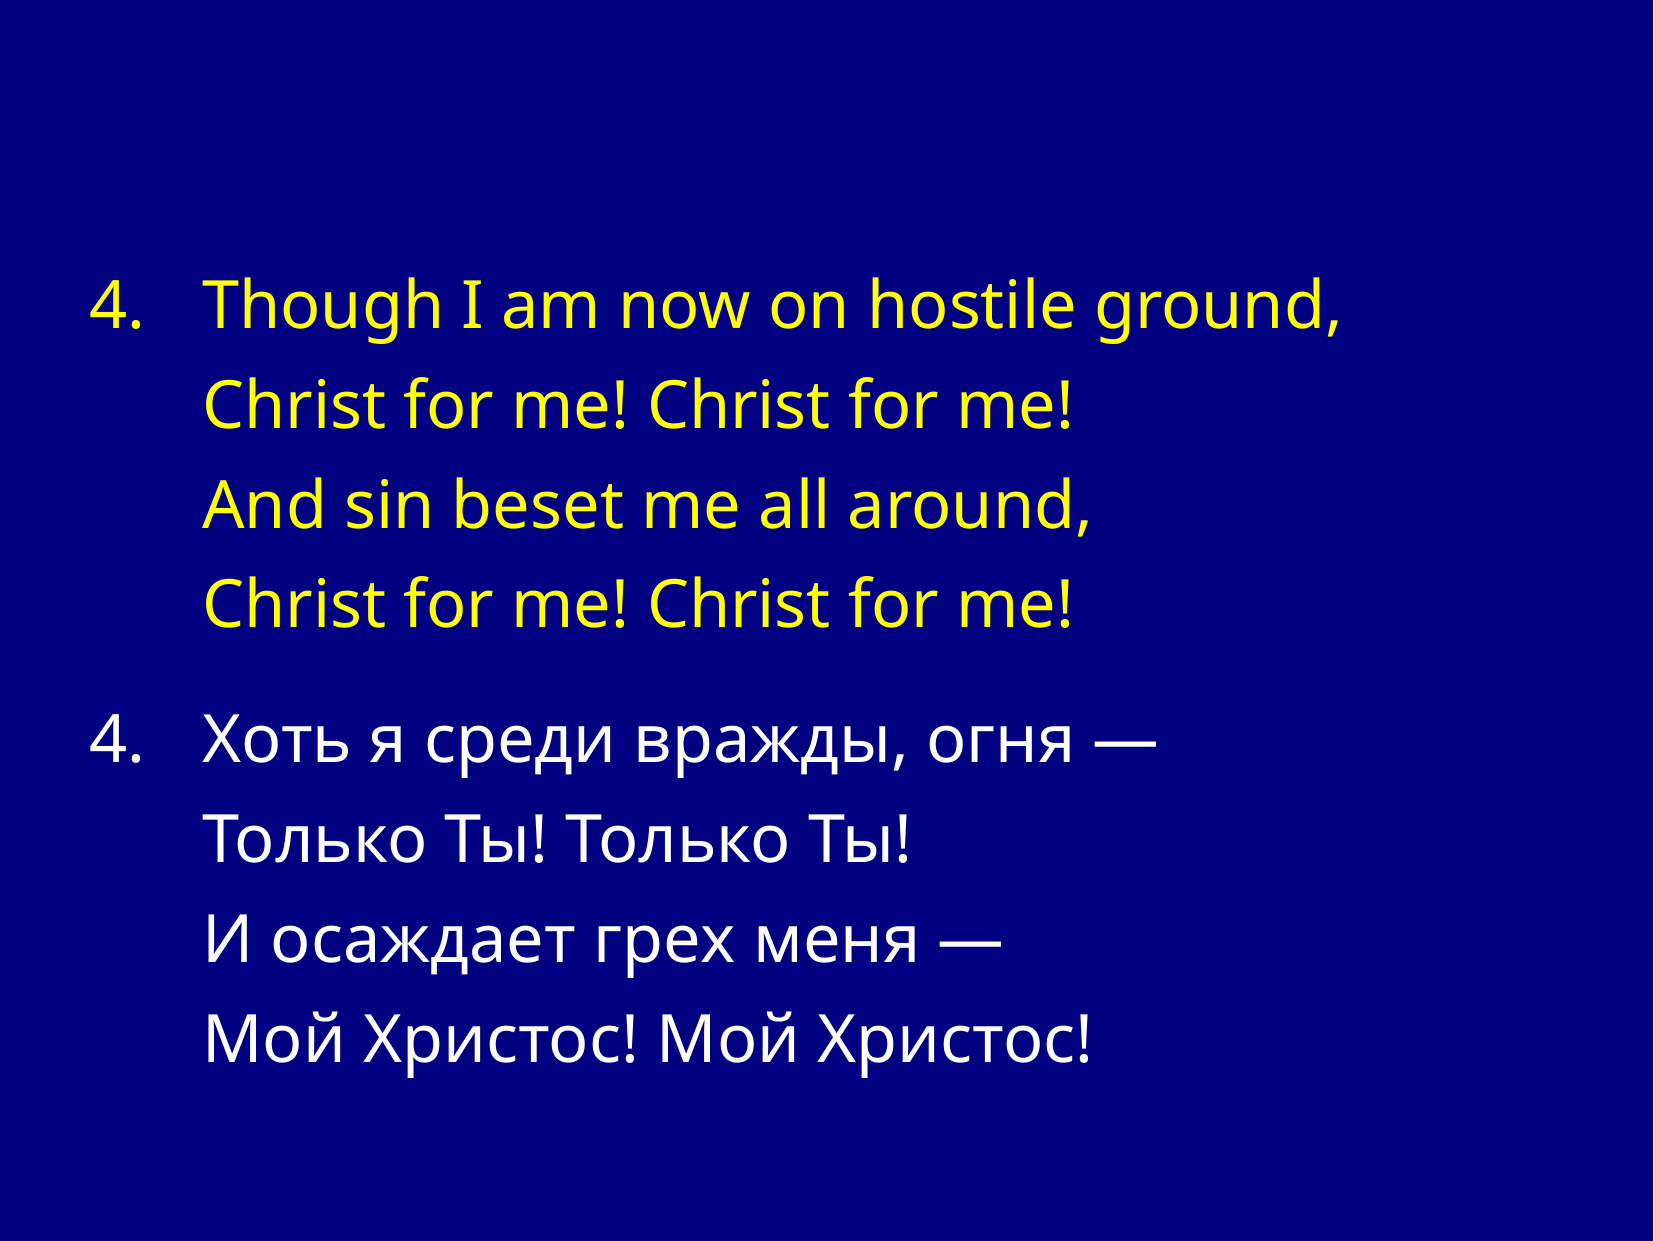

4.	Though I am now on hostile ground,
	Christ for me! Christ for me!
	And sin beset me all around,
	Christ for me! Christ for me!
4.	Хоть я среди вражды, огня —
	Только Ты! Только Ты!
	И осаждает грех меня —
	Мой Христос! Мой Христос!